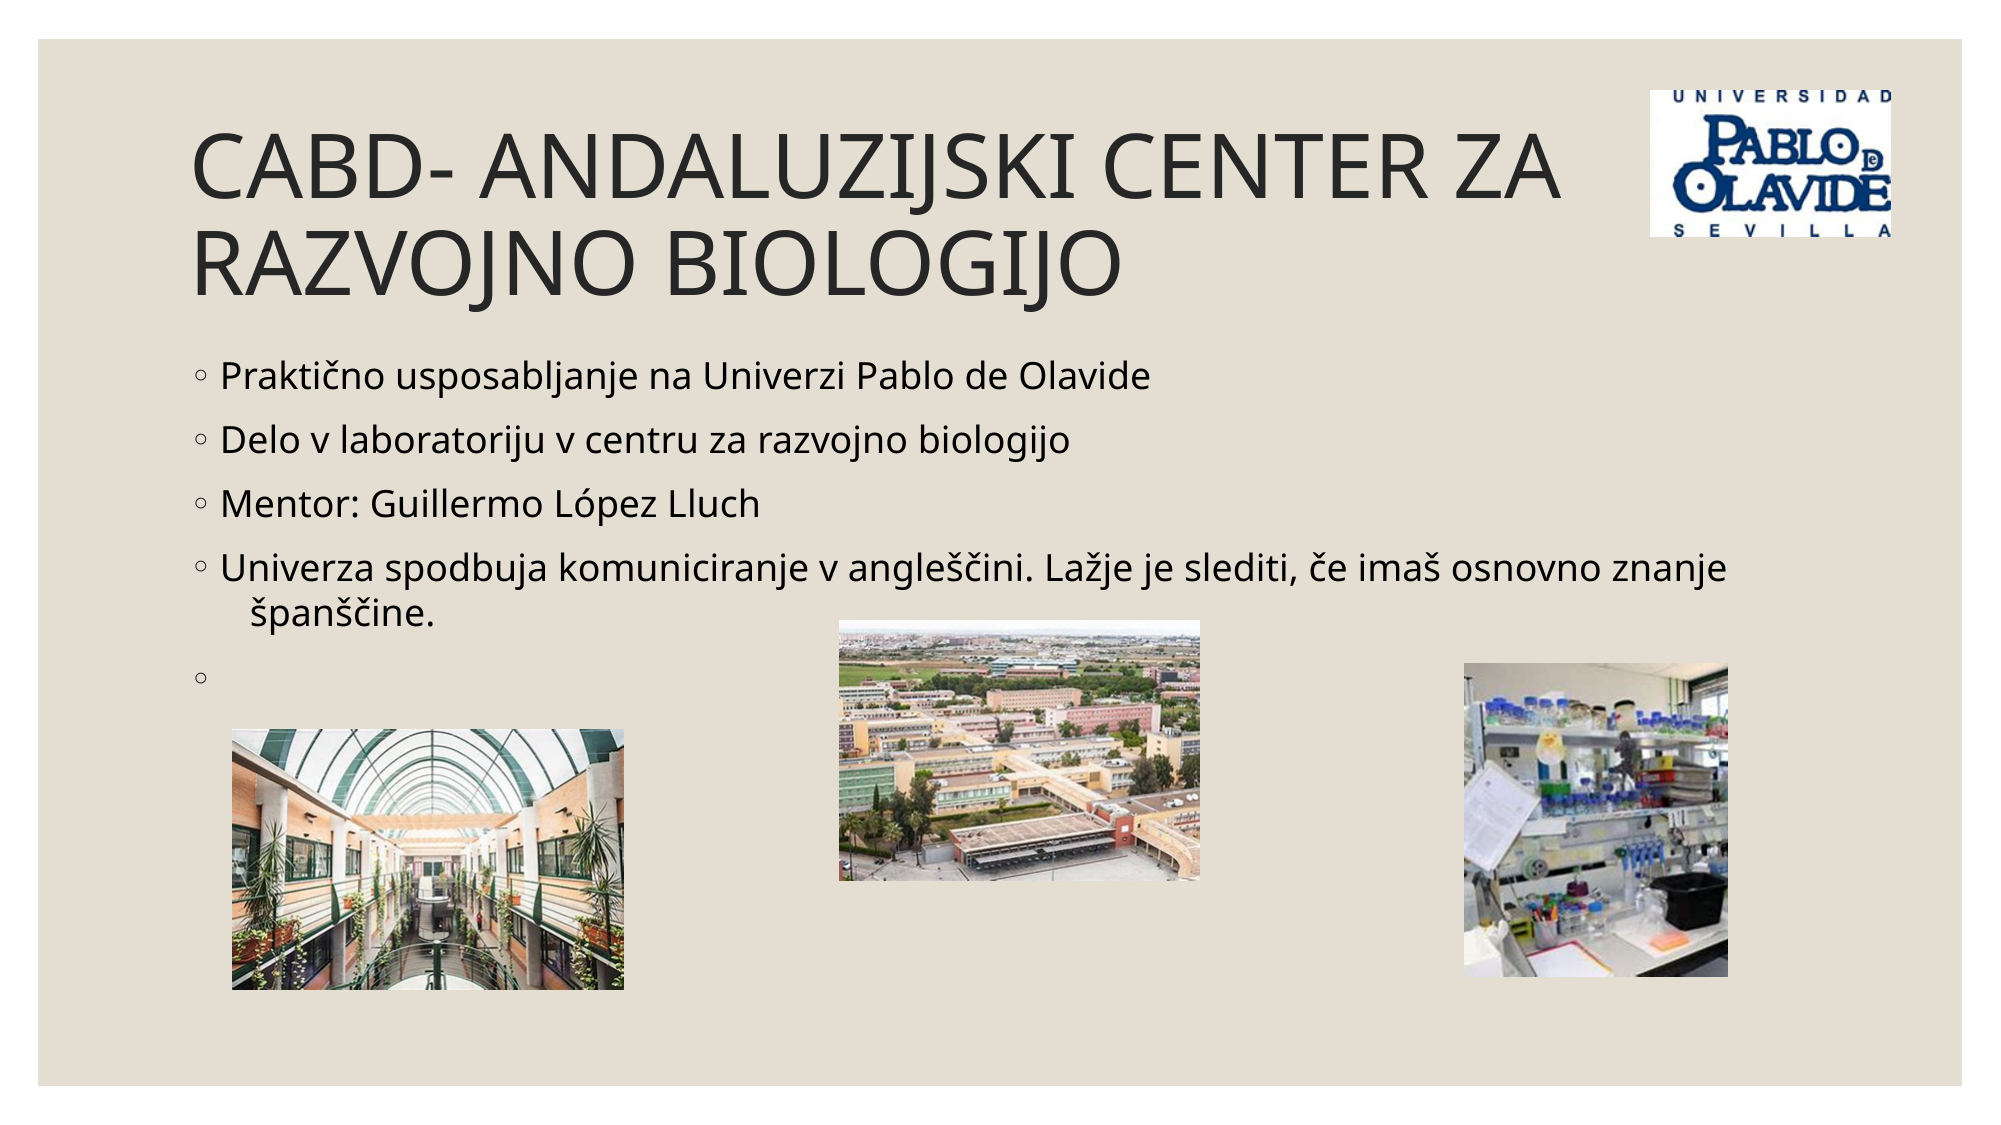

# CABD- ANDALUZIJSKI CENTER ZA RAZVOJNO BIOLOGIJO
Praktično usposabljanje na Univerzi Pablo de Olavide
Delo v laboratoriju v centru za razvojno biologijo
Mentor: Guillermo López Lluch
Univerza spodbuja komuniciranje v angleščini. Lažje je slediti, če imaš osnovno znanje španščine.